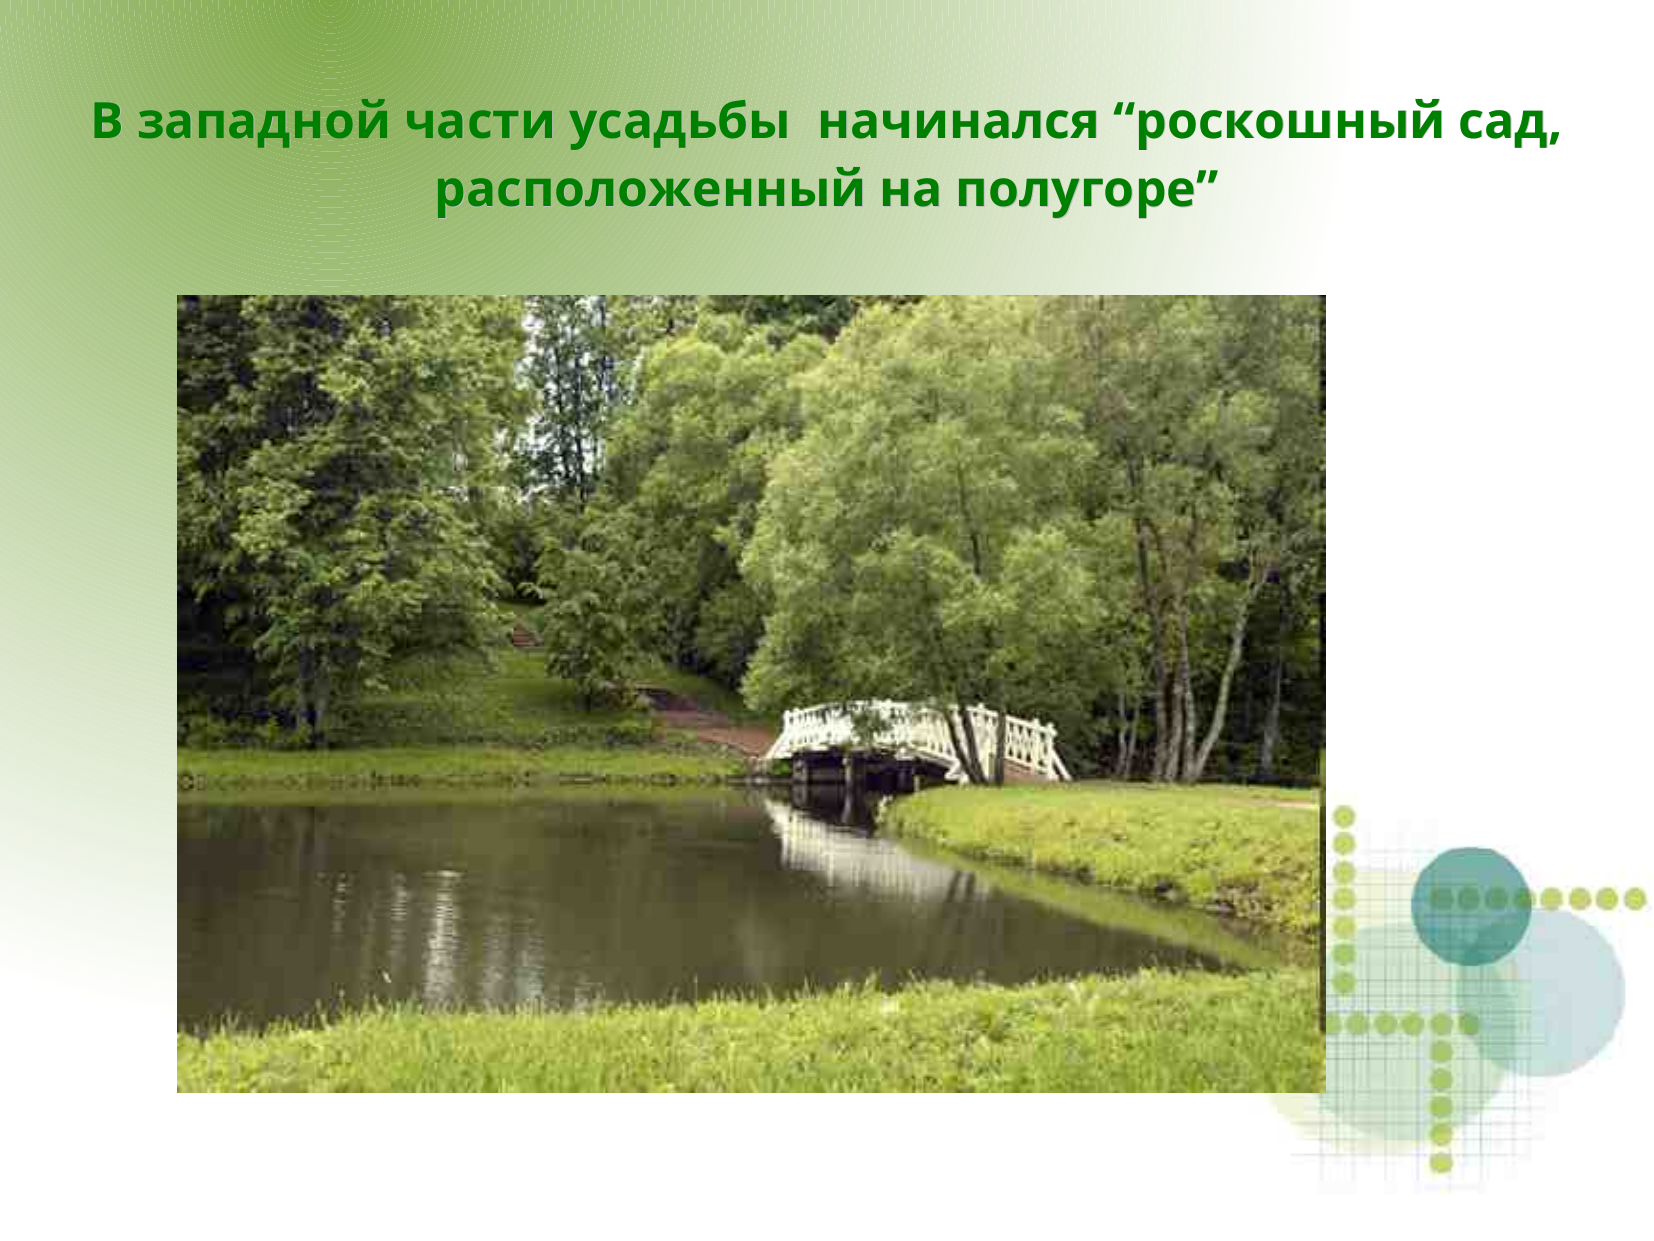

# В западной части усадьбы начинался “роскошный сад, расположенный на полугоре”